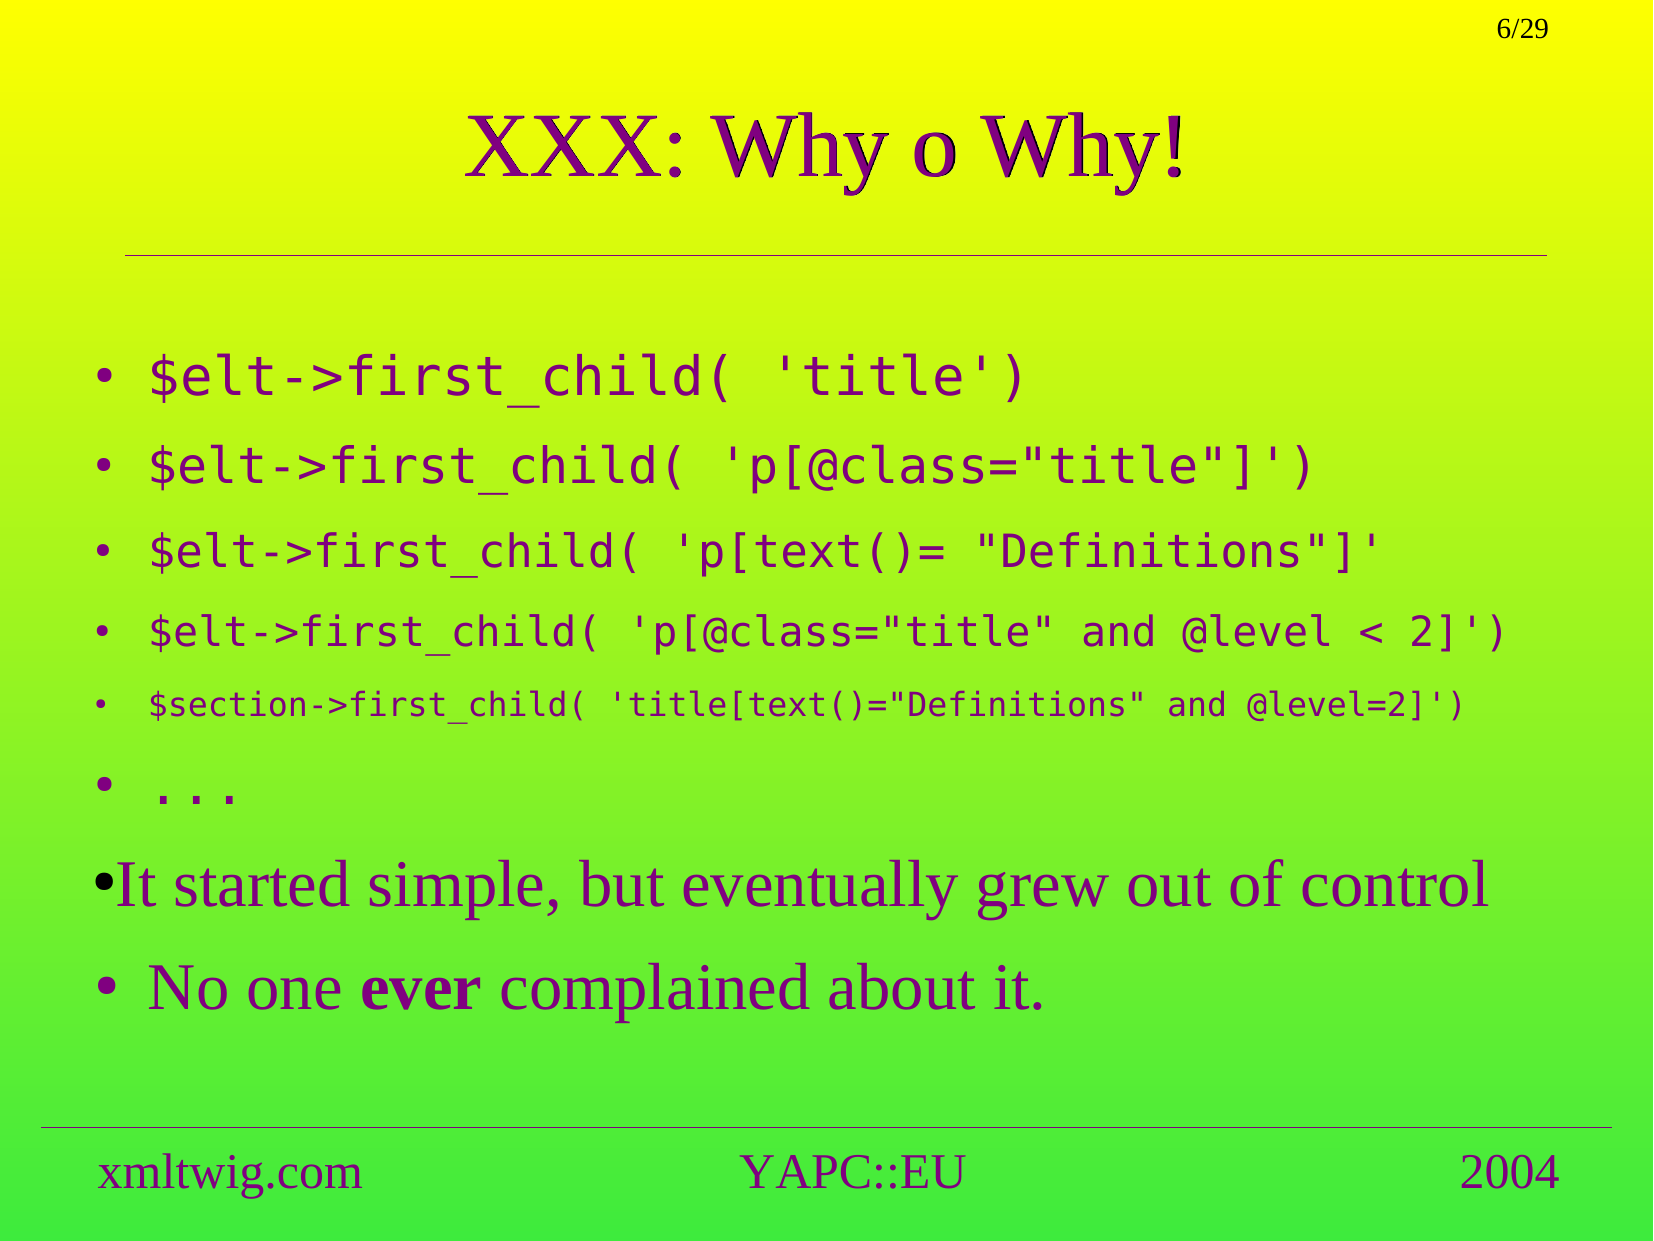

# XXX: Why o Why!
$elt->first_child( 'title')
$elt->first_child( 'p[@class="title"]')
$elt->first_child( 'p[text()= "Definitions"]'
$elt->first_child( 'p[@class="title" and @level < 2]')
$section->first_child( 'title[text()="Definitions" and @level=2]')
...
It started simple, but eventually grew out of control
No one ever complained about it.